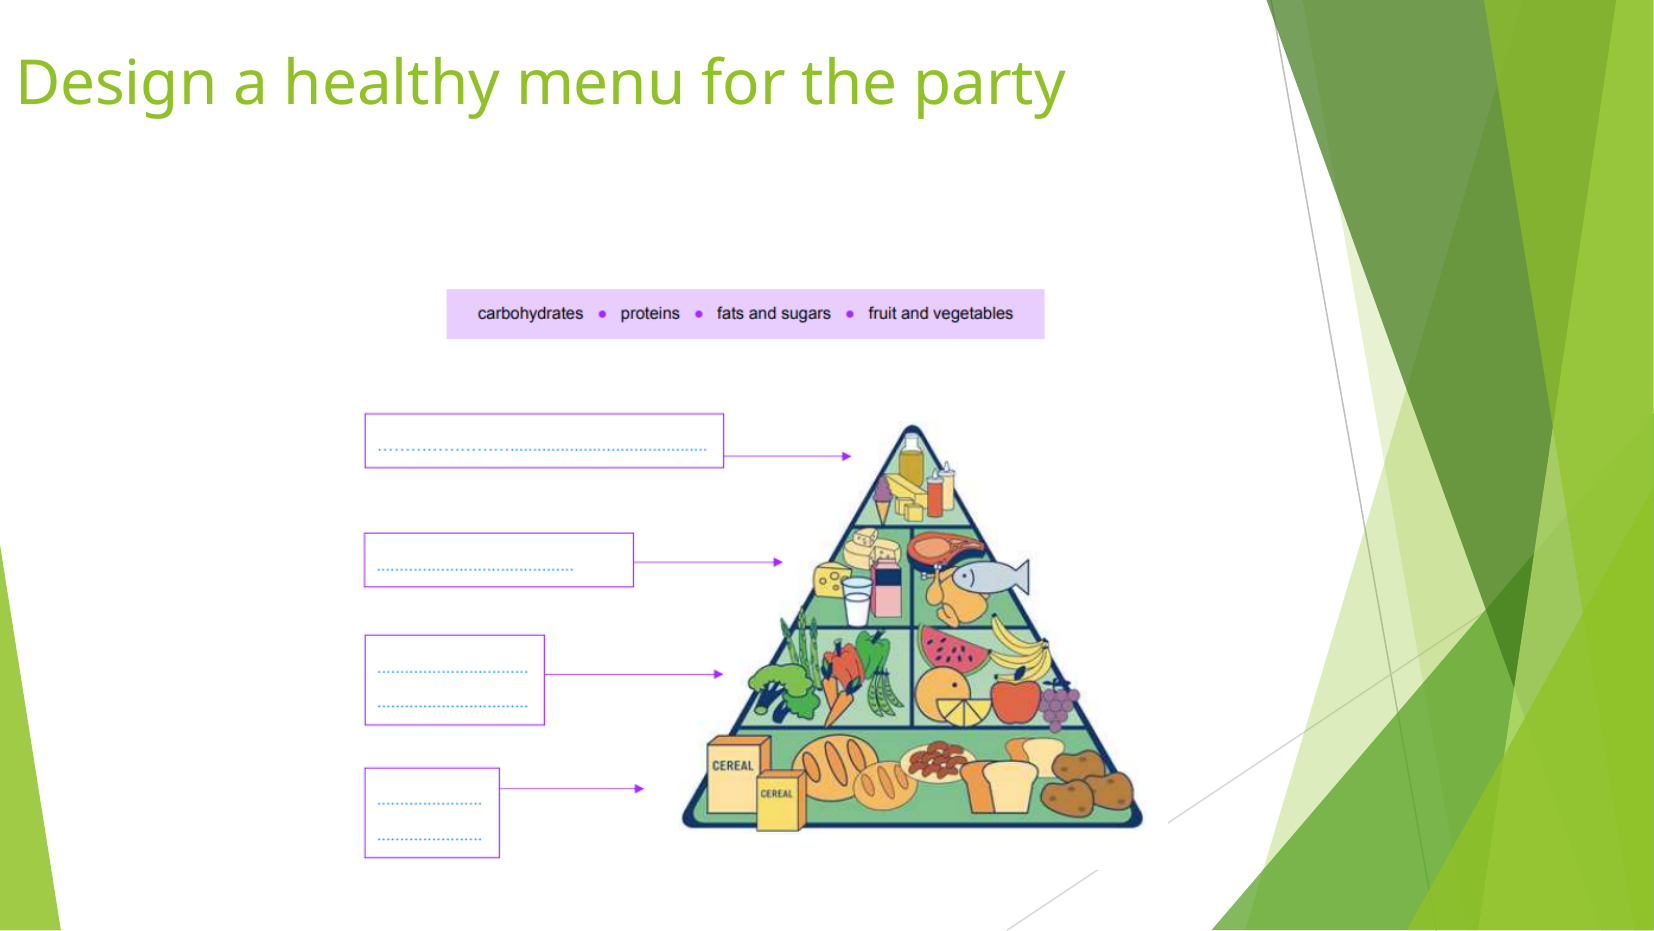

# Design a healthy menu for the party